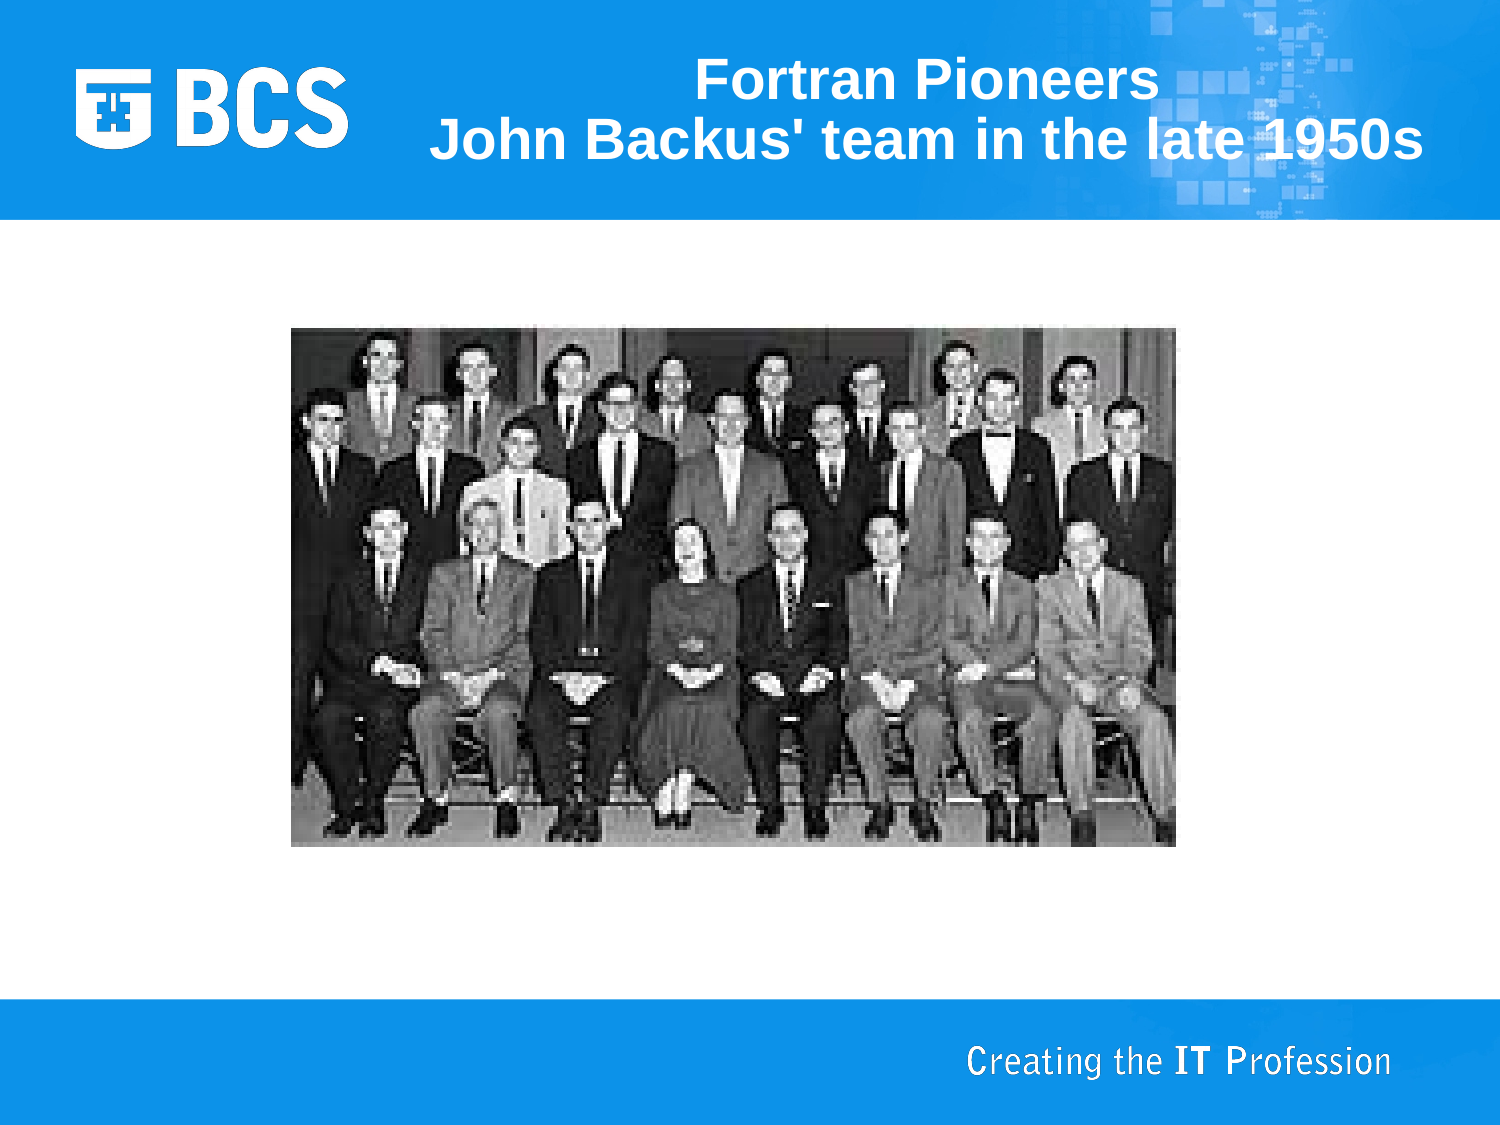

# Fortran Pioneers John Backus' team in the late 1950s